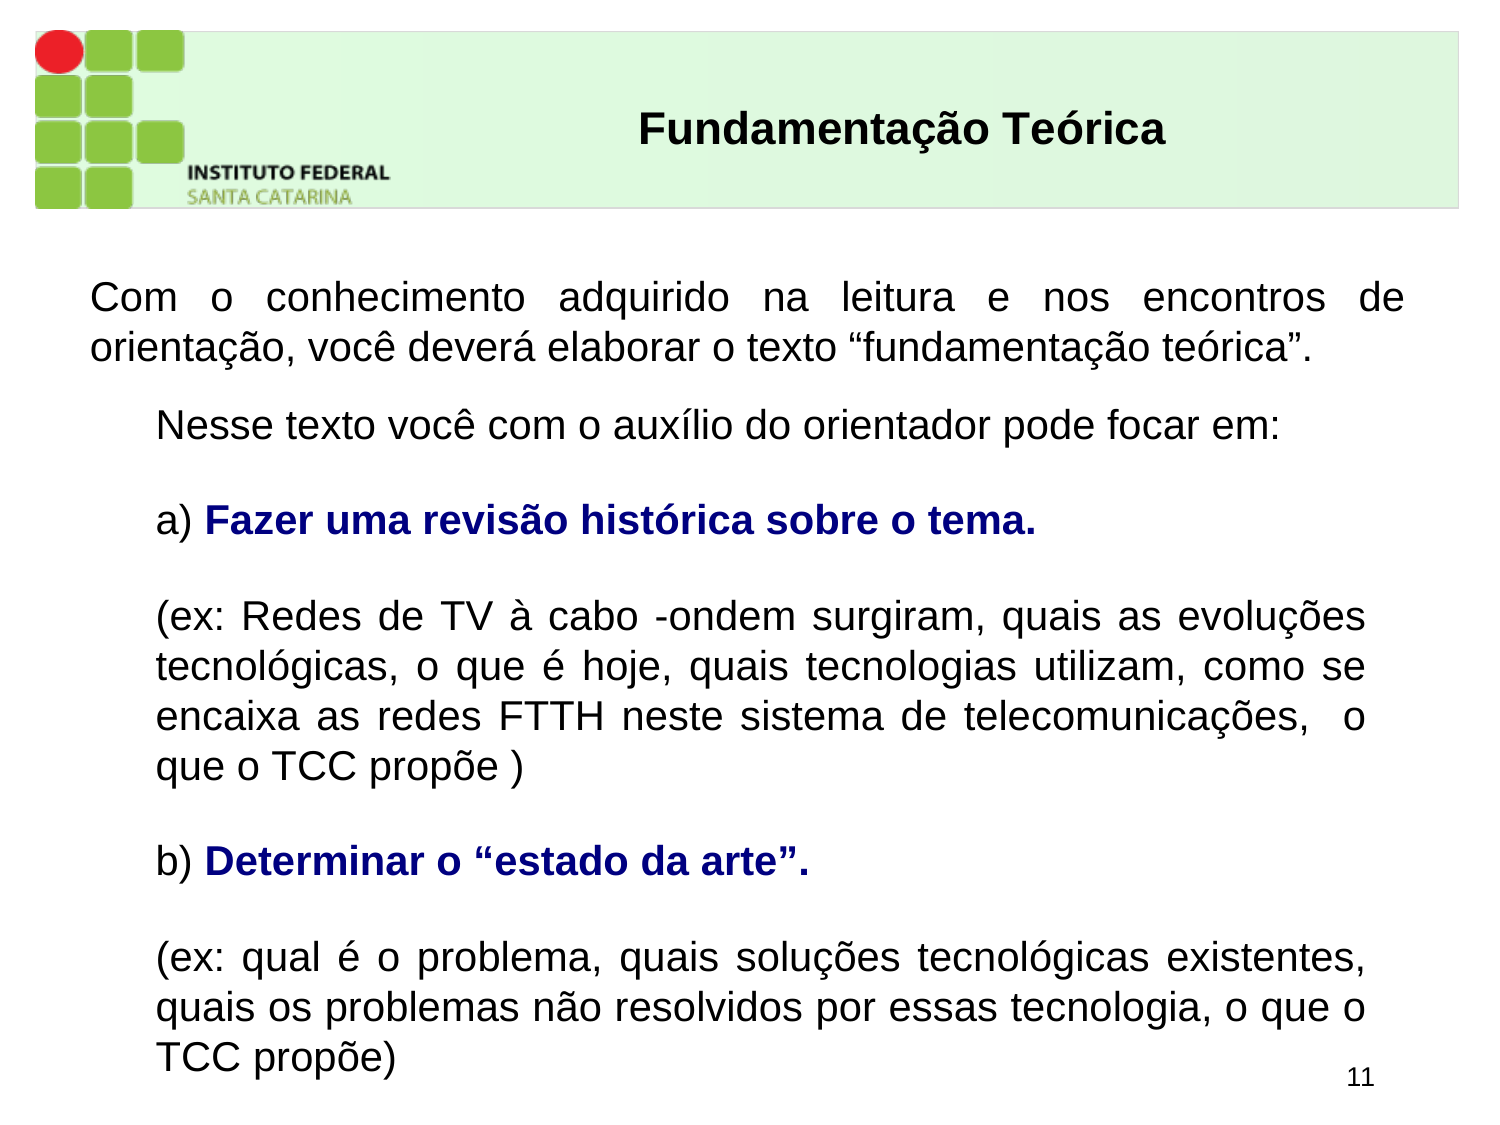

# Fundamentação Teórica
Com o conhecimento adquirido na leitura e nos encontros de orientação, você deverá elaborar o texto “fundamentação teórica”.
Nesse texto você com o auxílio do orientador pode focar em:
a) Fazer uma revisão histórica sobre o tema.
(ex: Redes de TV à cabo -ondem surgiram, quais as evoluções tecnológicas, o que é hoje, quais tecnologias utilizam, como se encaixa as redes FTTH neste sistema de telecomunicações, o que o TCC propõe )
b) Determinar o “estado da arte”.
(ex: qual é o problema, quais soluções tecnológicas existentes, quais os problemas não resolvidos por essas tecnologia, o que o TCC propõe)
11